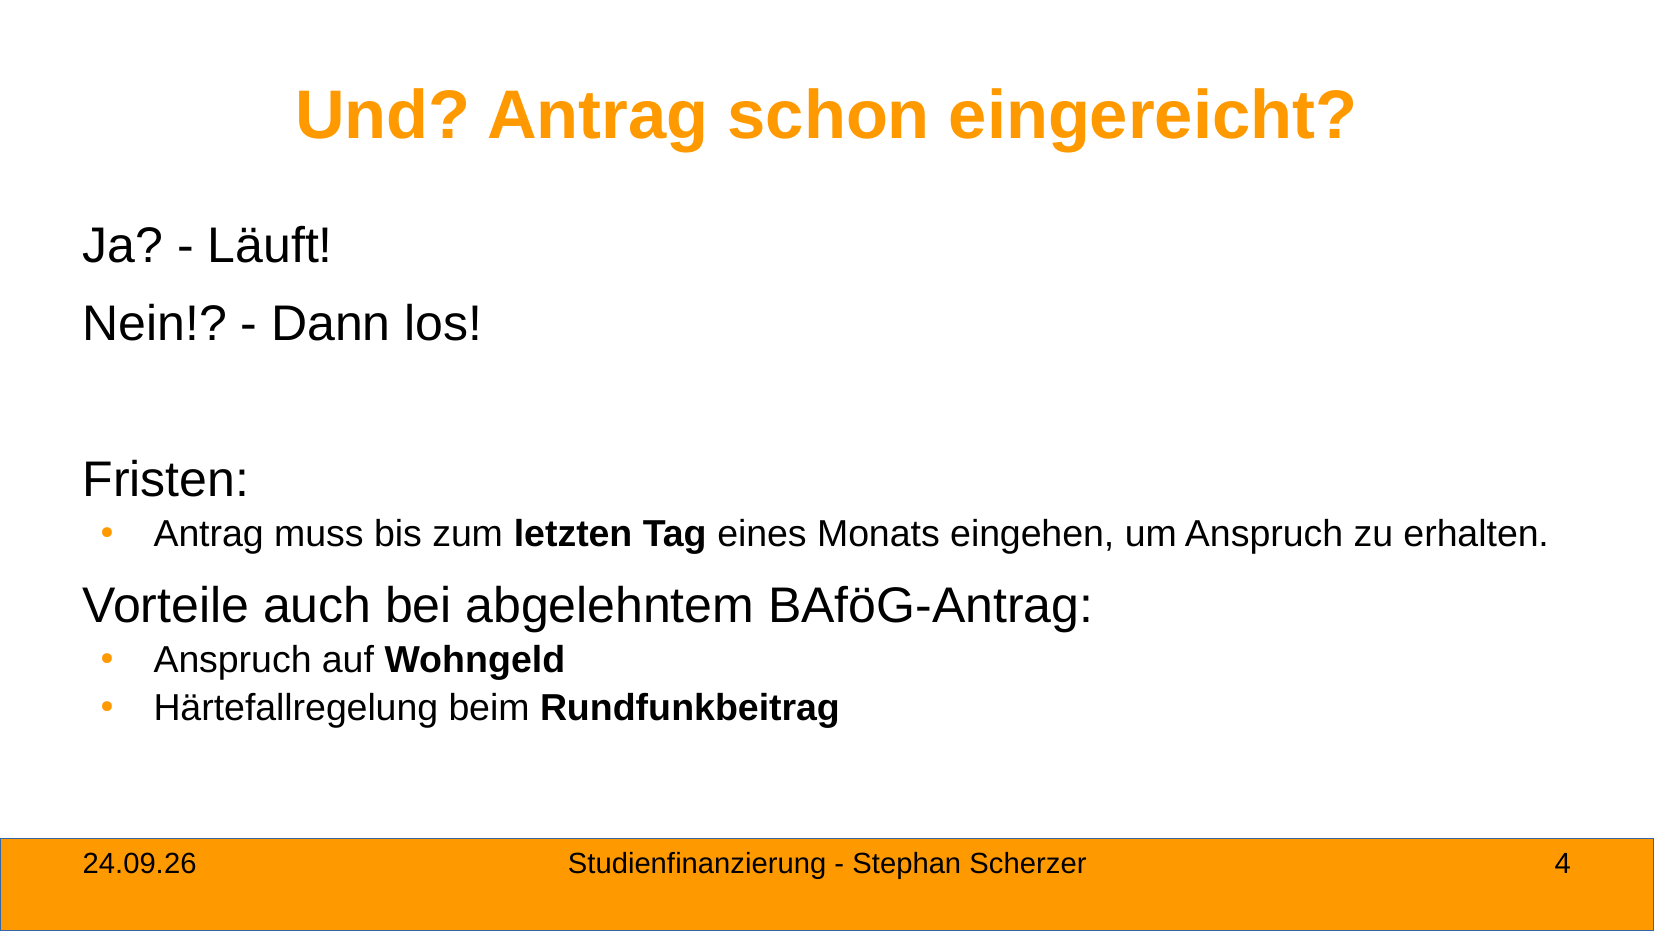

# Und? Antrag schon eingereicht?
Ja? - Läuft!
Nein!? - Dann los!
Fristen:
Antrag muss bis zum letzten Tag eines Monats eingehen, um Anspruch zu erhalten.
Vorteile auch bei abgelehntem BAföG-Antrag:
Anspruch auf Wohngeld
Härtefallregelung beim Rundfunkbeitrag
Studienfinanzierung - Stephan Scherzer
4